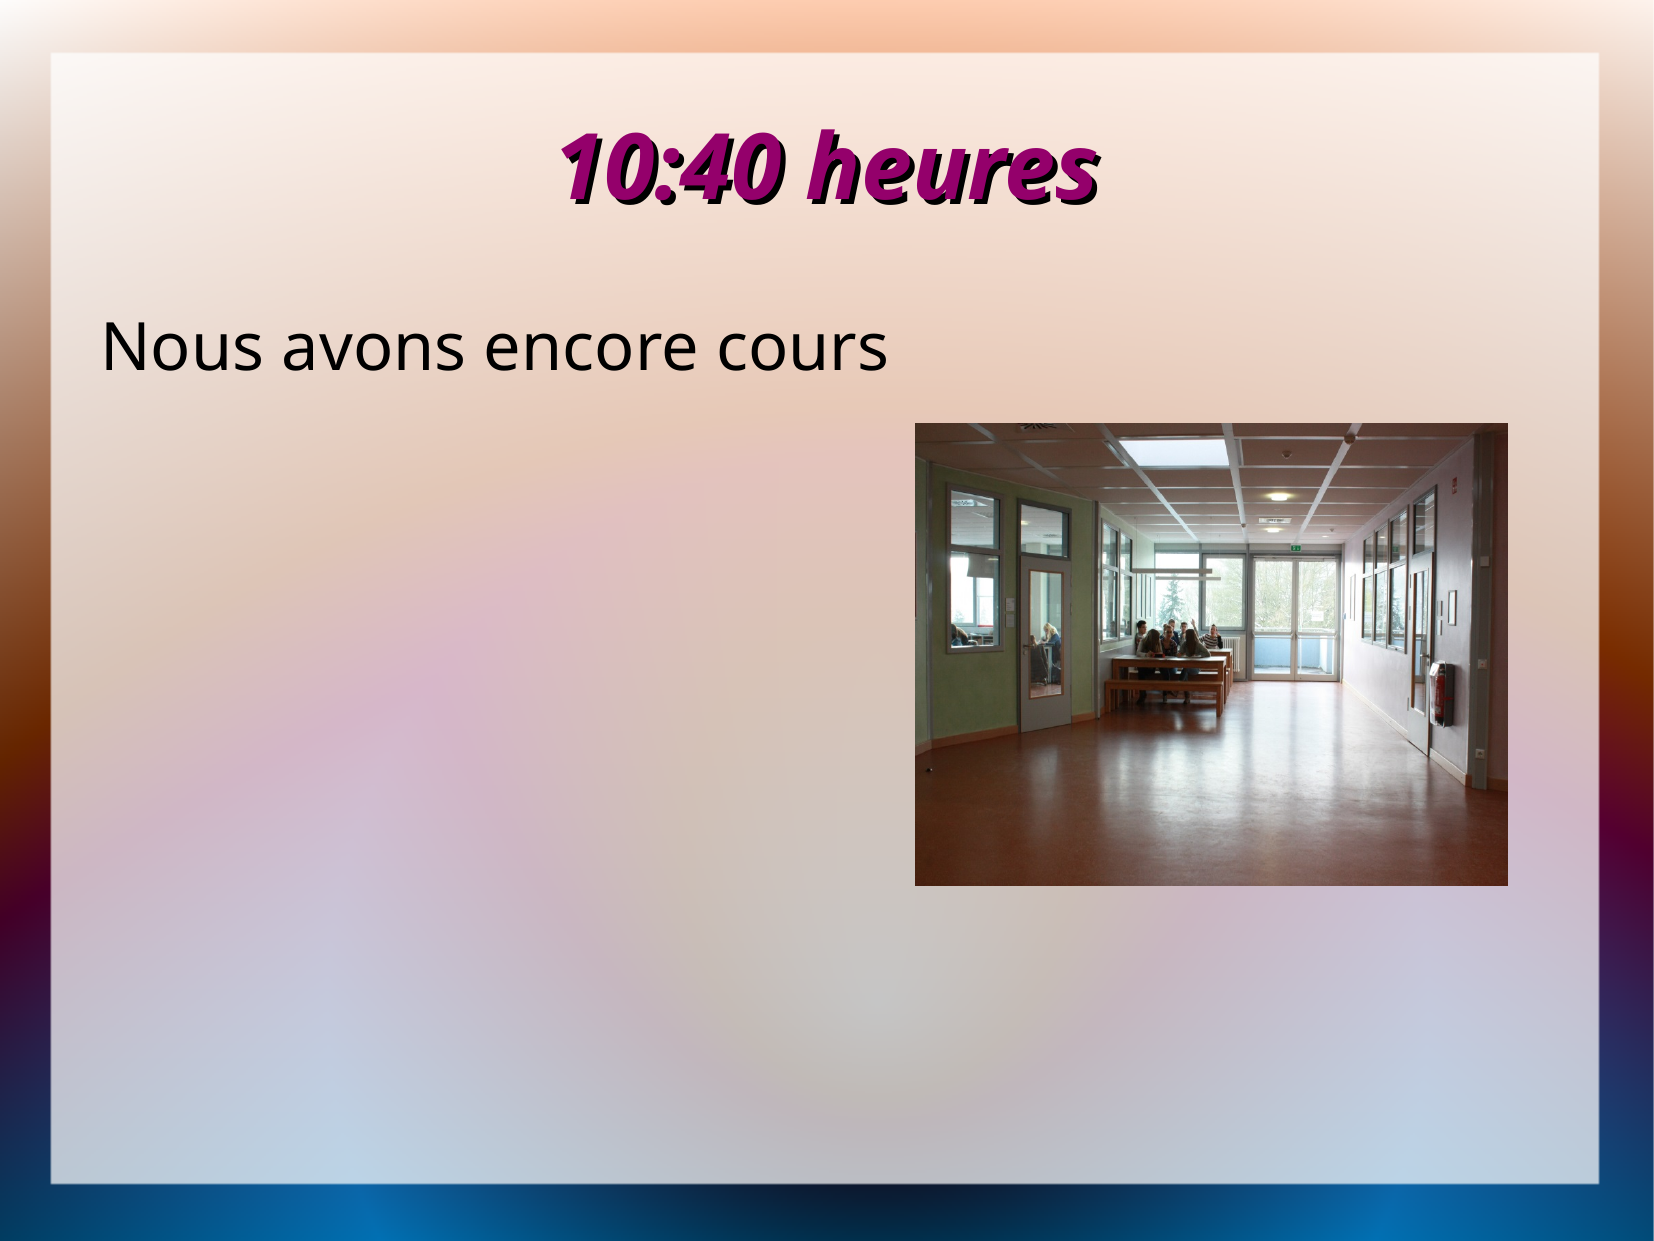

# 10:40 heures
Nous avons encore cours